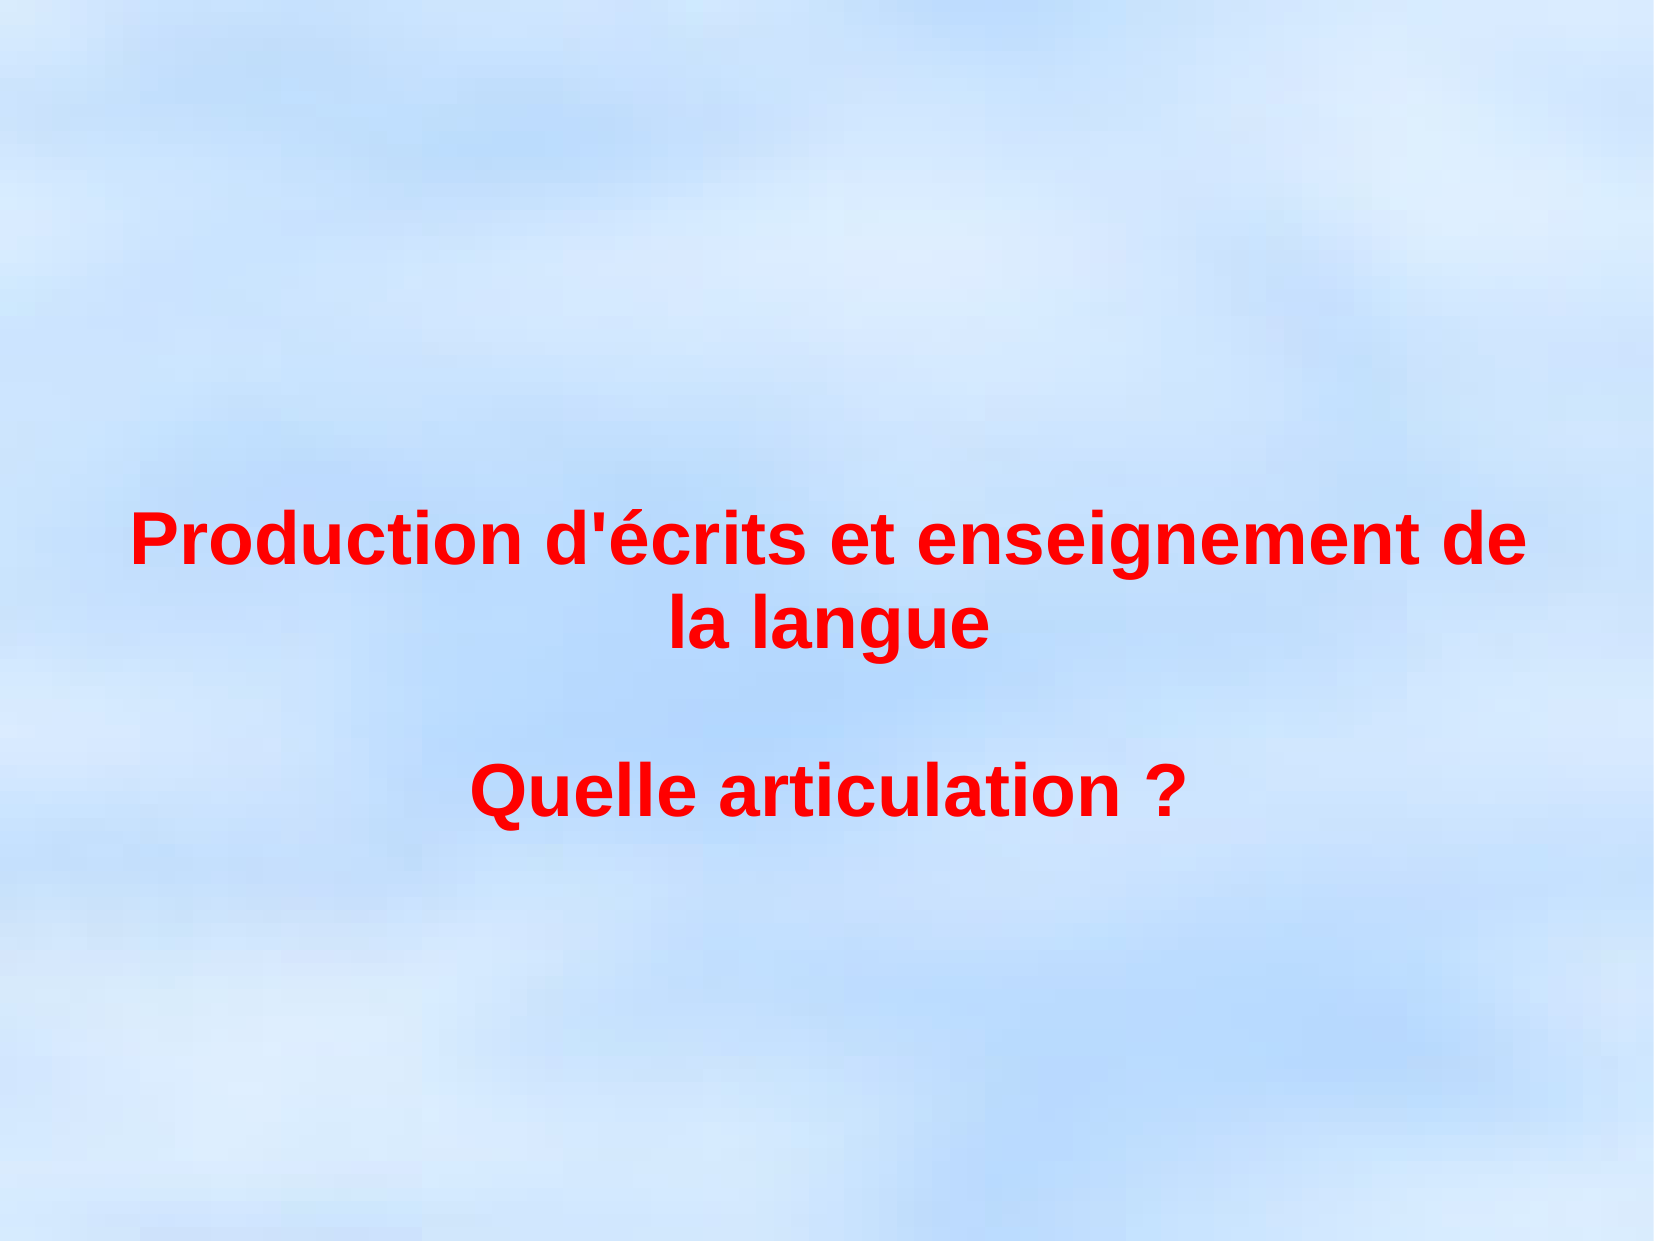

Production d'écrits et enseignement de la langue
Quelle articulation ?